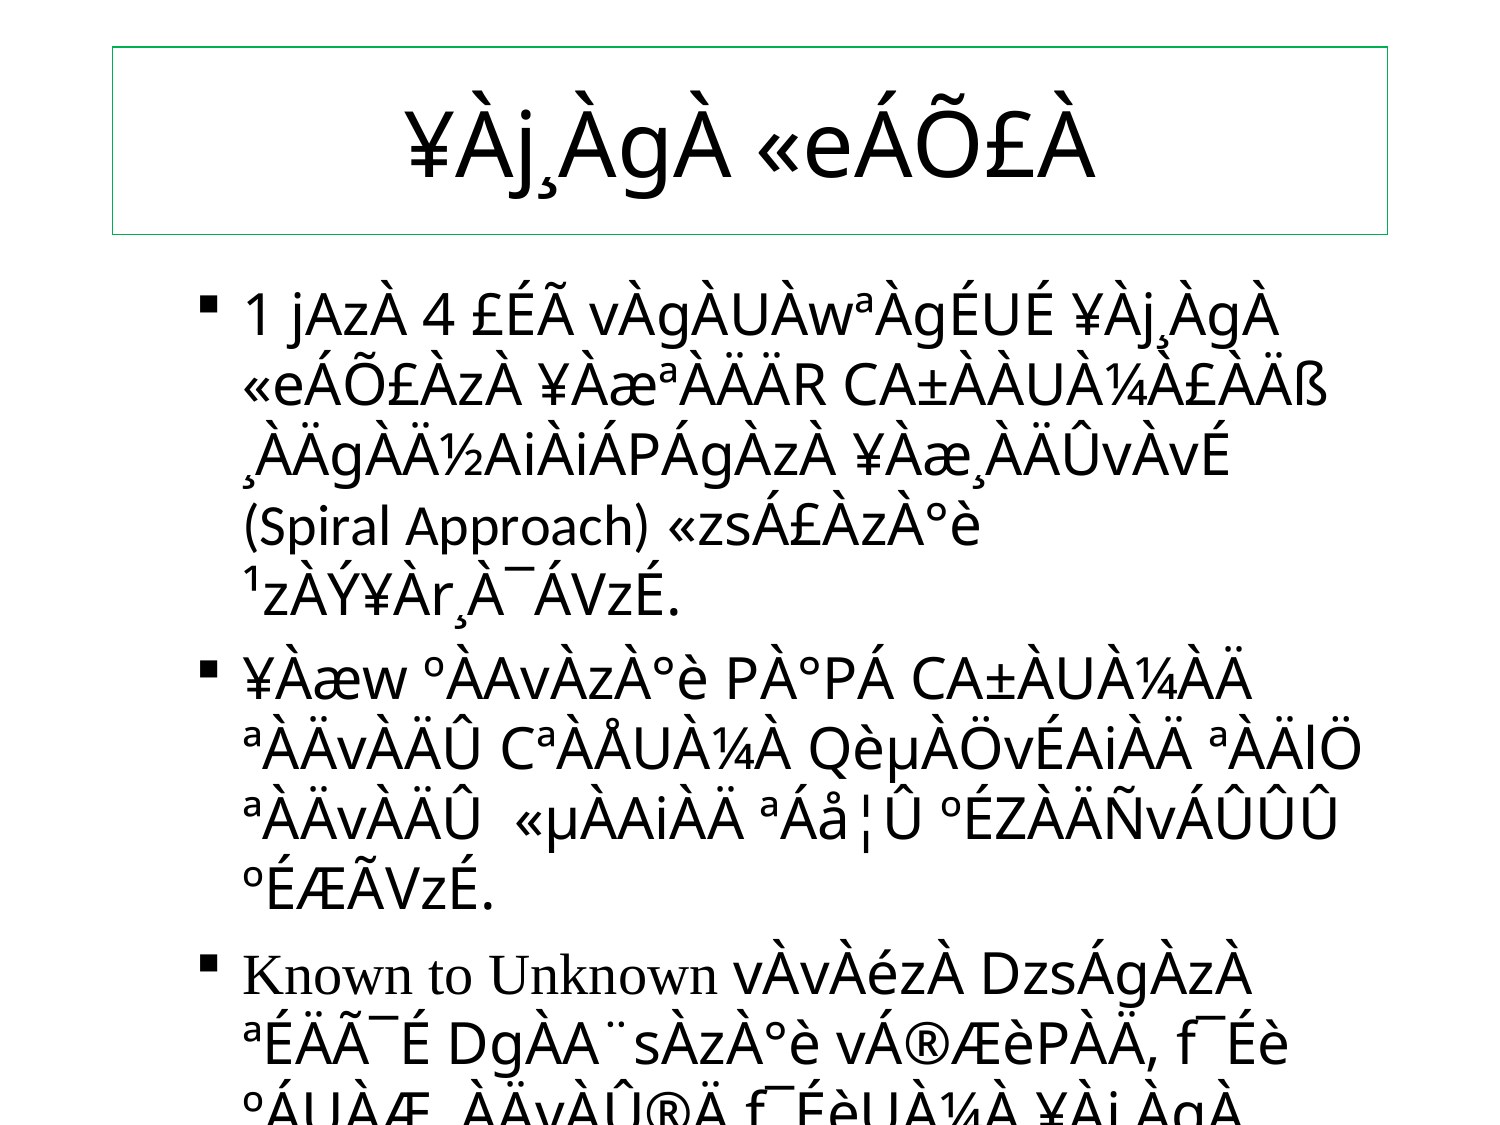

# ¥Àj¸ÀgÀ «eÁÕ£À
1 jAzÀ 4 £ÉÃ vÀgÀUÀwªÀgÉUÉ ¥Àj¸ÀgÀ «eÁÕ£ÀzÀ ¥ÀæªÀÄÄR CA±ÀÀUÀ¼À£ÀÄß ¸ÀÄgÀÄ½AiÀiÁPÁgÀzÀ ¥Àæ¸ÀÄÛvÀvÉ (Spiral Approach) «zsÁ£ÀzÀ°è ¹zÀÝ¥Àr¸À¯ÁVzÉ.
¥Àæw ºÀAvÀzÀ°è PÀ°PÁ CA±ÀUÀ¼ÀÄ ªÀÄvÀÄÛ CªÀÅUÀ¼À QèµÀÖvÉAiÀÄ ªÀÄlÖ ªÀÄvÀÄÛ «µÀAiÀÄ ªÁå¦Û ºÉZÀÄÑvÁÛÛÛ ºÉÆÃVzÉ.
Known to Unknown vÀvÀézÀ DzsÁgÀzÀ ªÉÄÃ¯É DgÀA¨sÀzÀ°è vÁ®ÆèPÀÄ, f¯Éè ºÁUÀÆ ¸ÀÄvÀÛ®Ä f¯ÉèUÀ¼À ¥Àj¸ÀgÀ, EwºÁ¸À EvÁå¢ «µÀAiÀÄUÀ¼À£ÀÄß EgÀÄªÀAvÉ ¥ÀoÀåªÀ¸ÀÄÛªÀ£ÀÄß ¹zÀÝ¥Àr¸À¯ÁVzÉ.